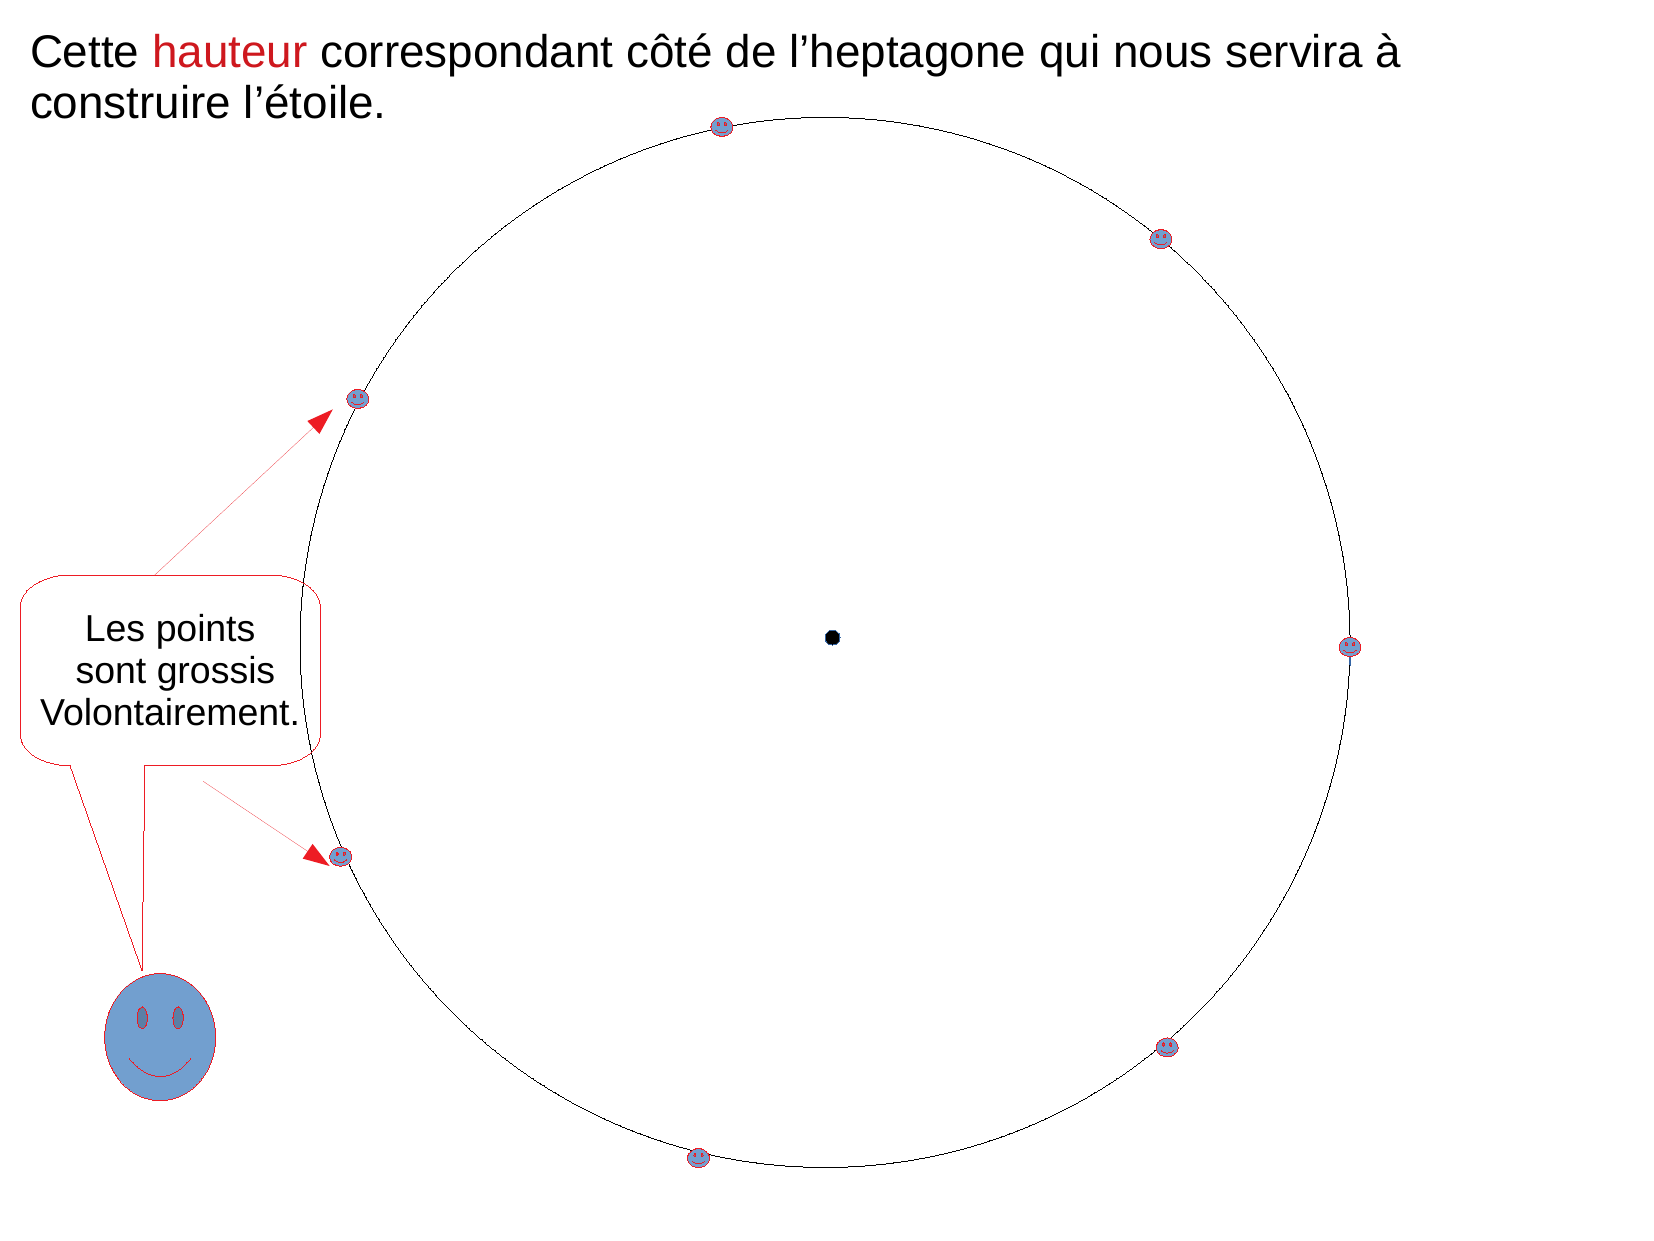

# Cette hauteur correspondant côté de l’heptagone qui nous servira à construire l’étoile.
Les points
 sont grossis
Volontairement.